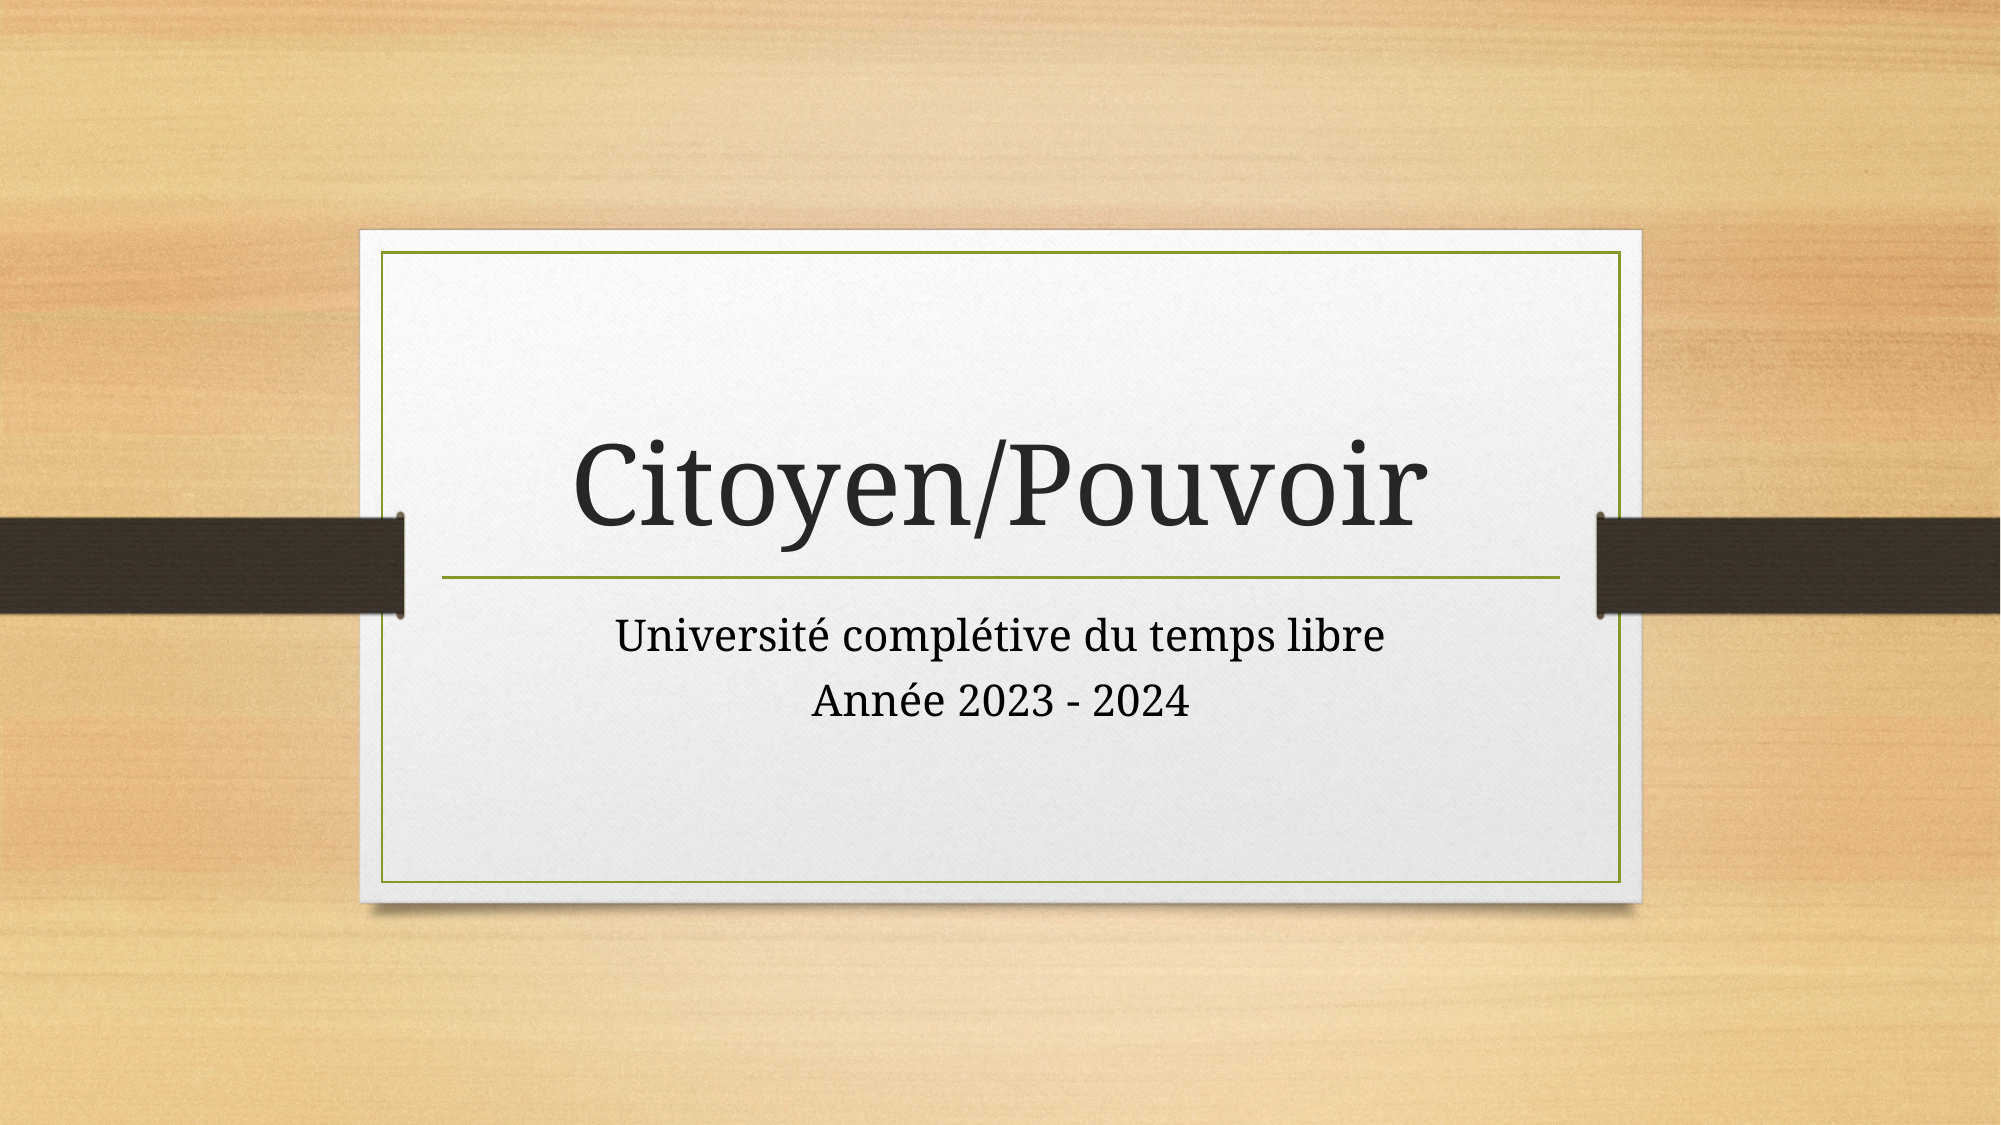

# Citoyen/Pouvoir
Université complétive du temps libre
Année 2023 - 2024